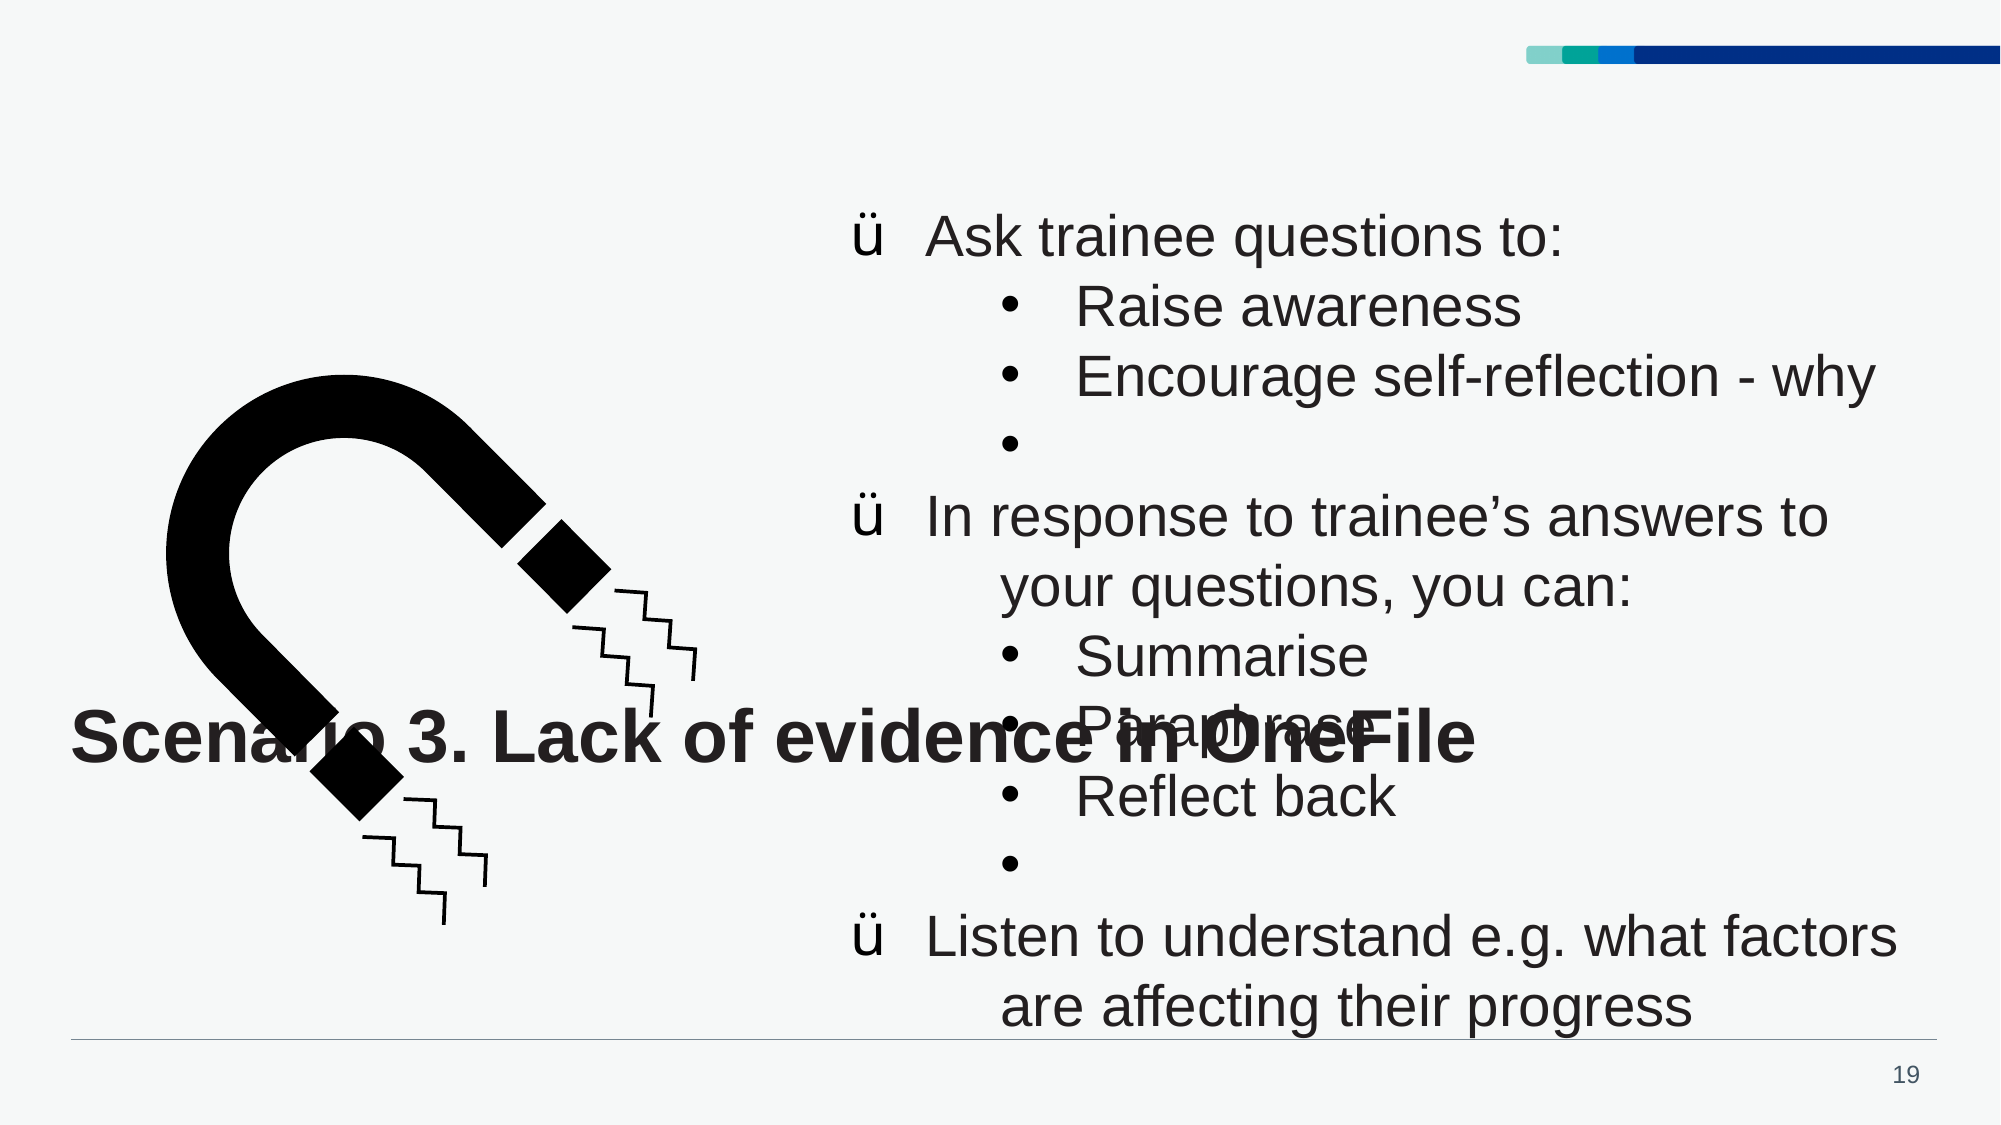

Ask trainee questions to:
Raise awareness
Encourage self-reflection - why
In response to trainee’s answers to your questions, you can:
Summarise
Paraphrase
Reflect back
Listen to understand e.g. what factors are affecting their progress
# Scenario 3. Lack of evidence in OneFile